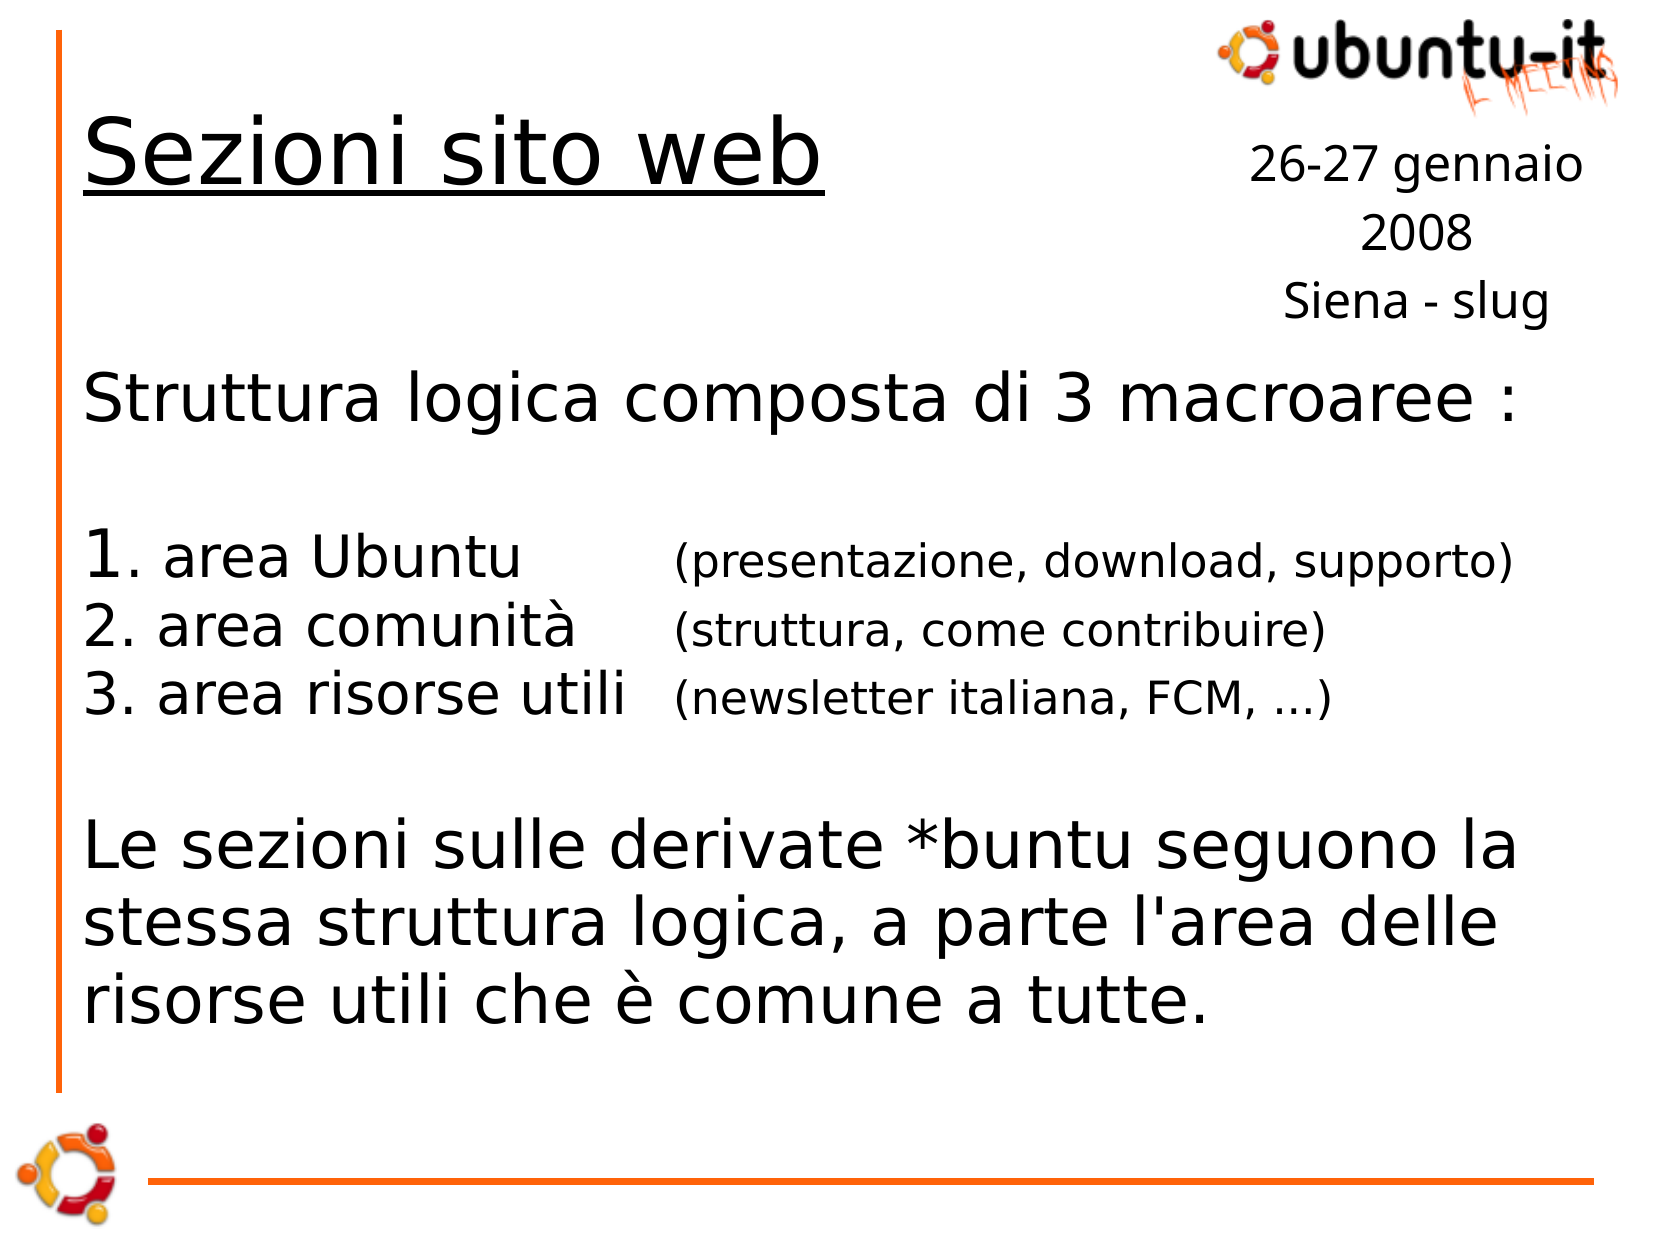

# Sezioni sito web
Struttura logica composta di 3 macroaree :
1. area Ubuntu 		(presentazione, download, supporto)
2. area comunità 		(struttura, come contribuire)
3. area risorse utili 	(newsletter italiana, FCM, ...)
Le sezioni sulle derivate *buntu seguono la stessa struttura logica, a parte l'area delle risorse utili che è comune a tutte.